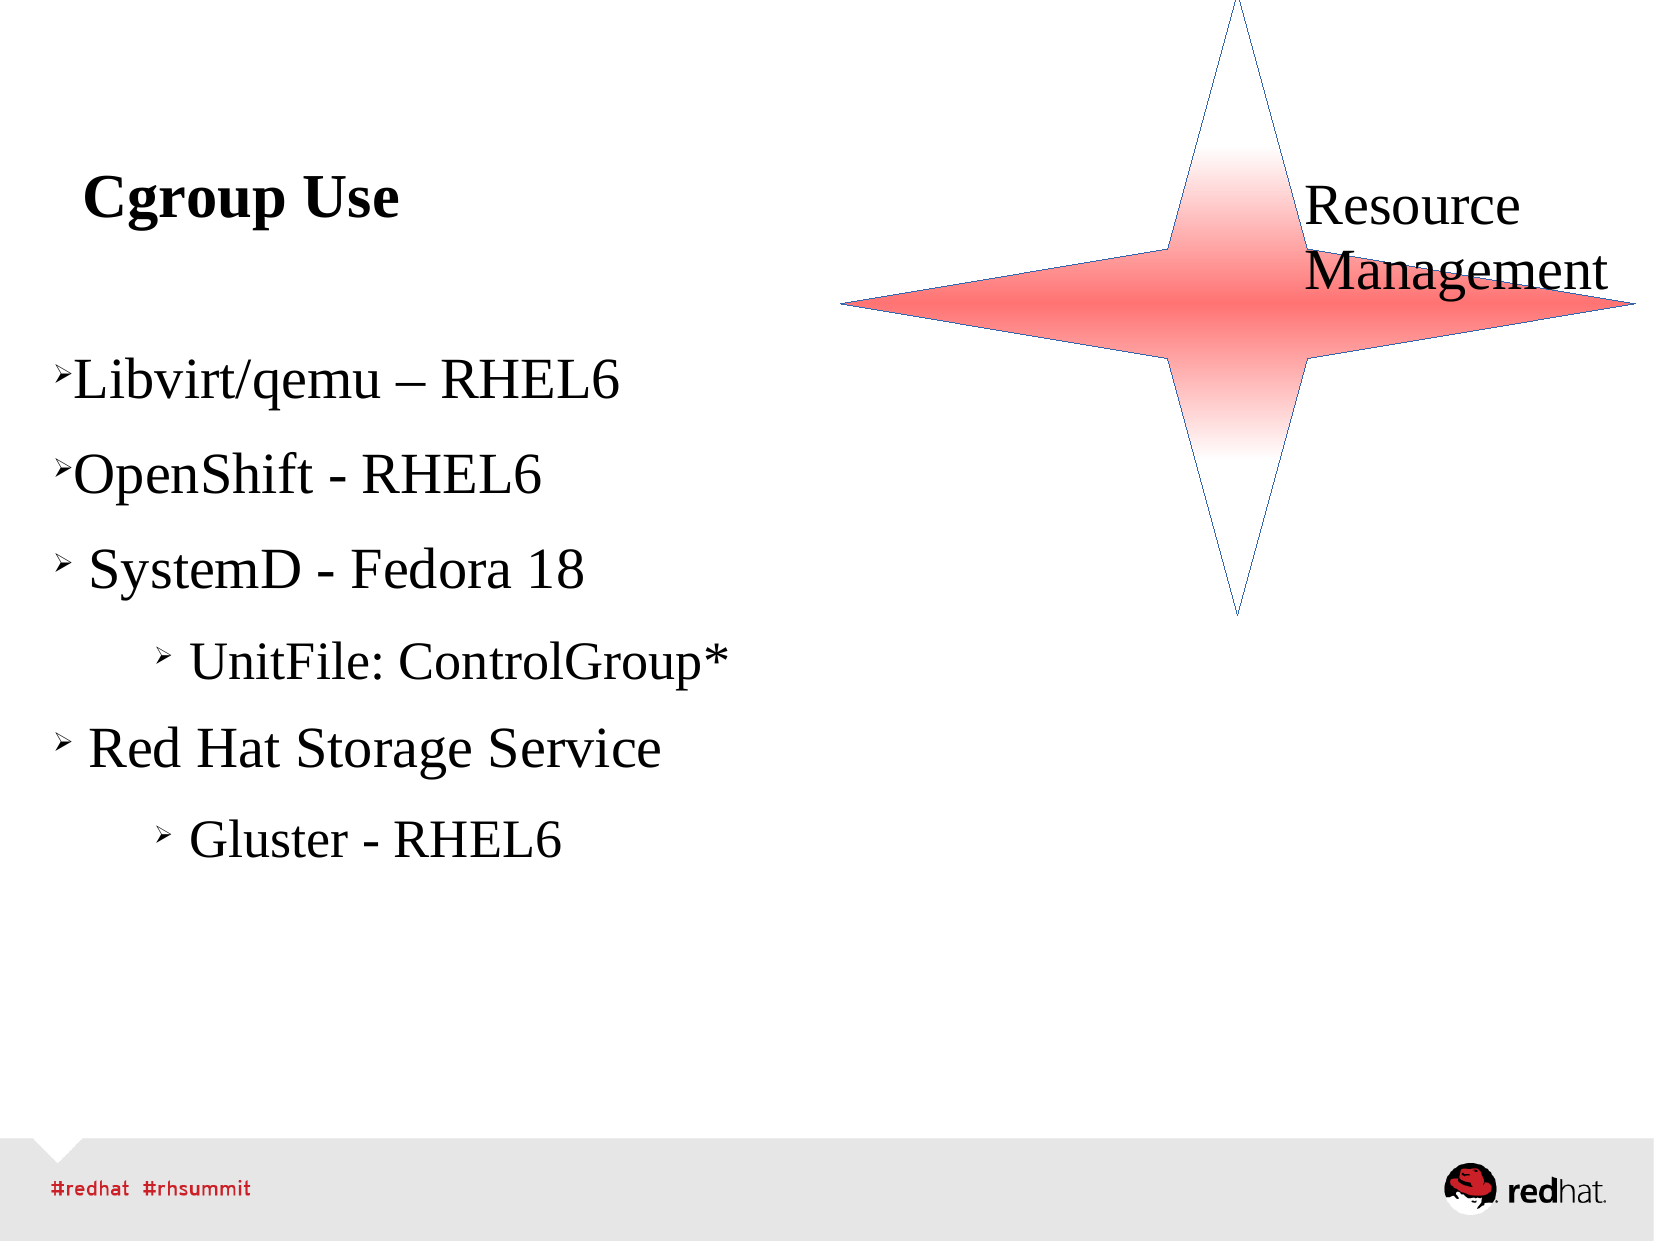

# Cgroup Use
Resource Management
Libvirt/qemu – RHEL6
OpenShift - RHEL6
 SystemD - Fedora 18
UnitFile: ControlGroup*
 Red Hat Storage Service
Gluster - RHEL6